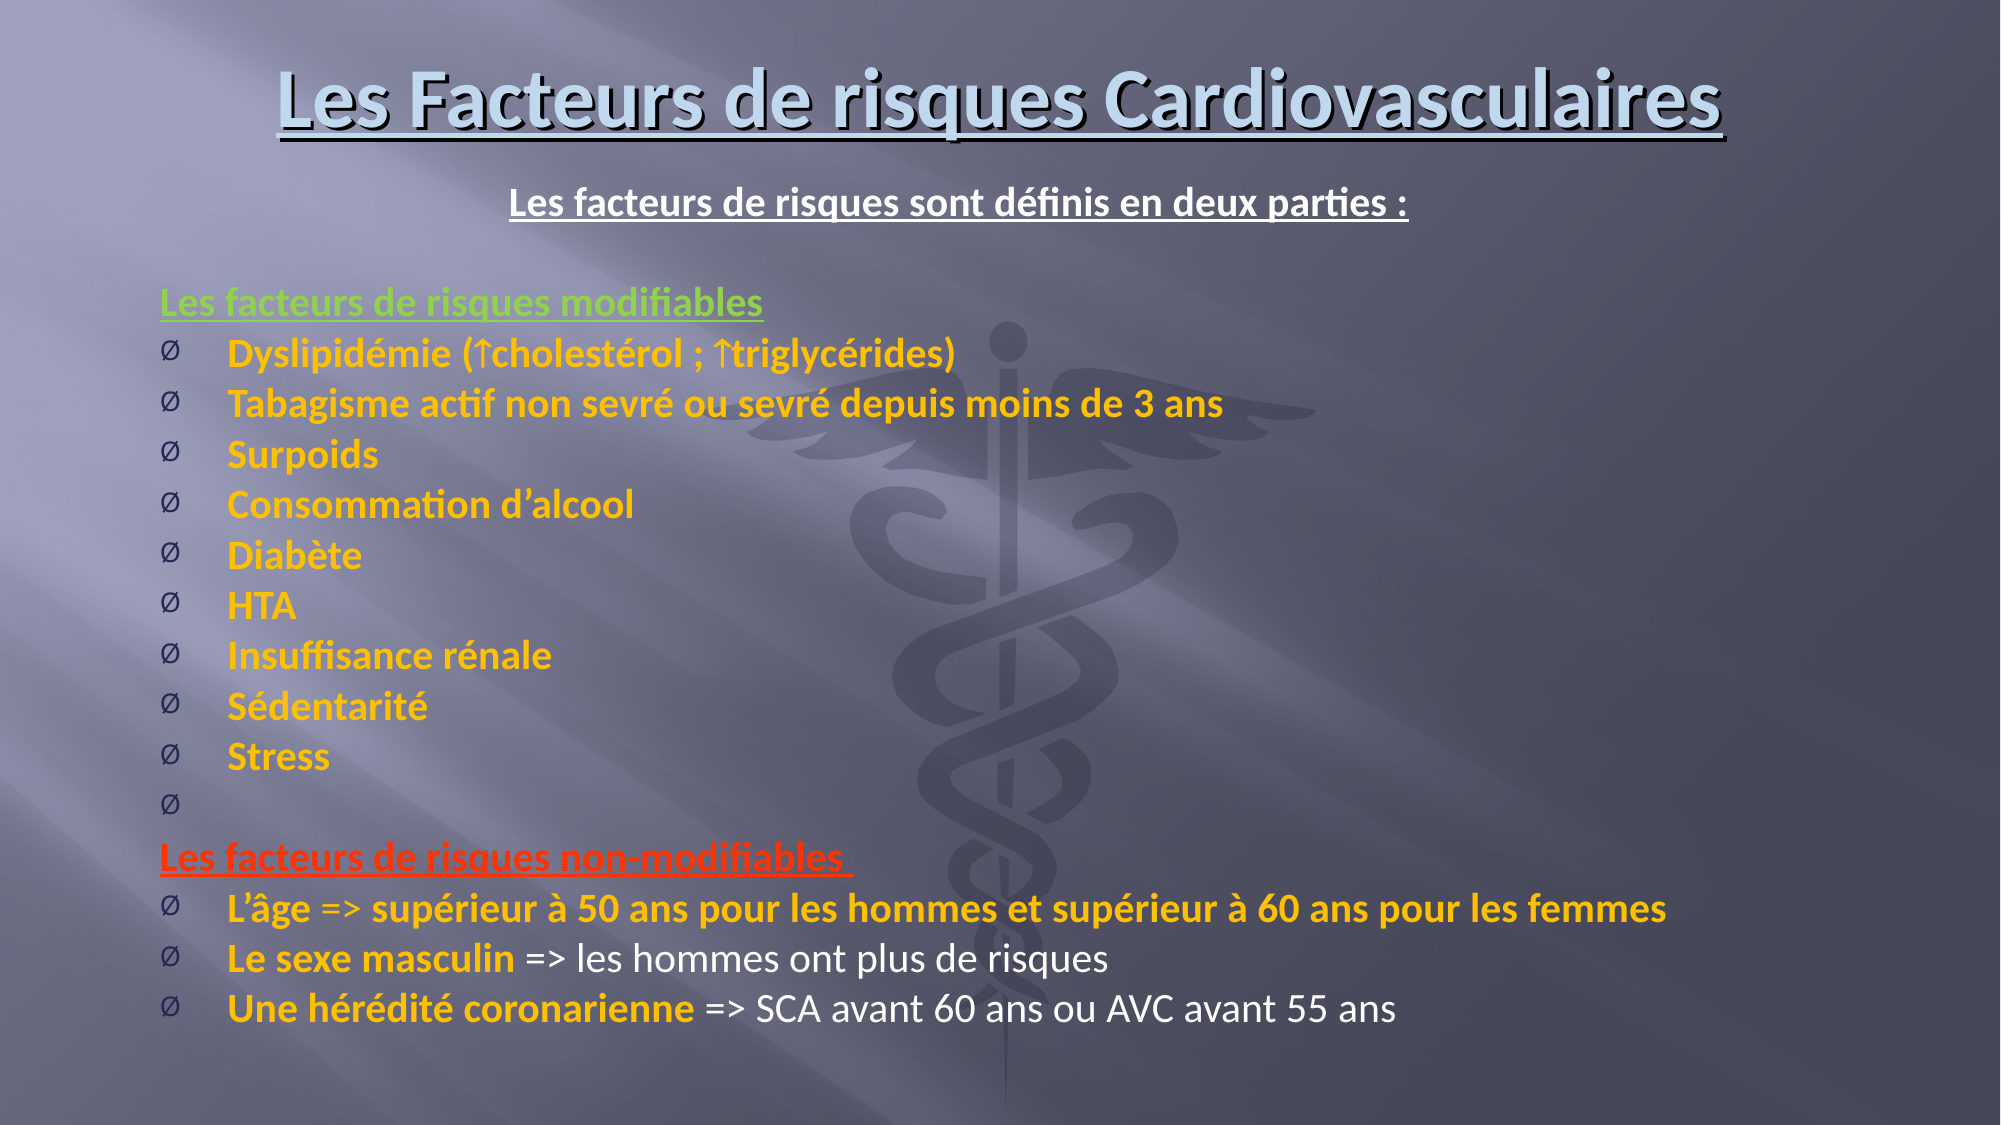

Les Facteurs de risques Cardiovasculaires
# Les facteurs de risques sont définis en deux parties :
Les facteurs de risques modifiables
Dyslipidémie (cholestérol ; triglycérides)
Tabagisme actif non sevré ou sevré depuis moins de 3 ans
Surpoids
Consommation d’alcool
Diabète
HTA
Insuffisance rénale
Sédentarité
Stress
Les facteurs de risques non-modifiables
L’âge => supérieur à 50 ans pour les hommes et supérieur à 60 ans pour les femmes
Le sexe masculin => les hommes ont plus de risques
Une hérédité coronarienne => SCA avant 60 ans ou AVC avant 55 ans